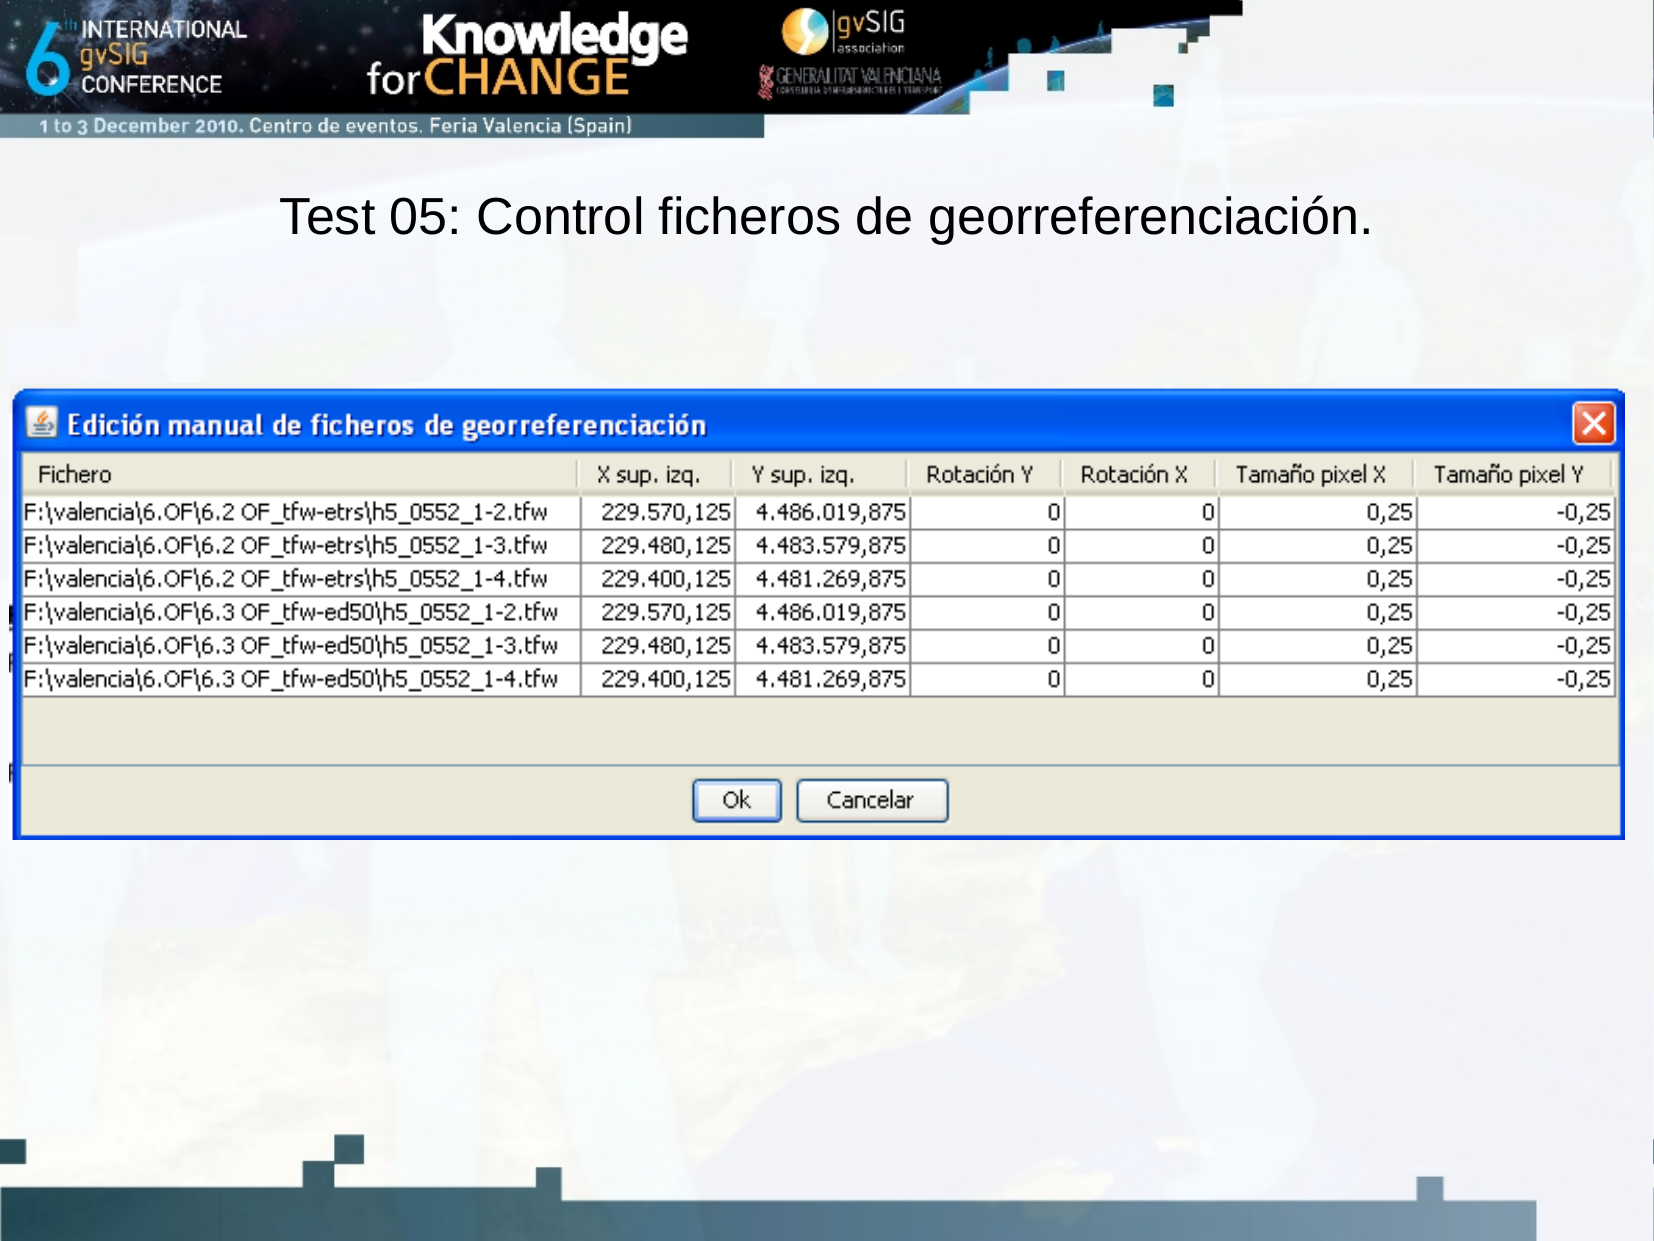

# Test 05: Control ficheros de georreferenciación.